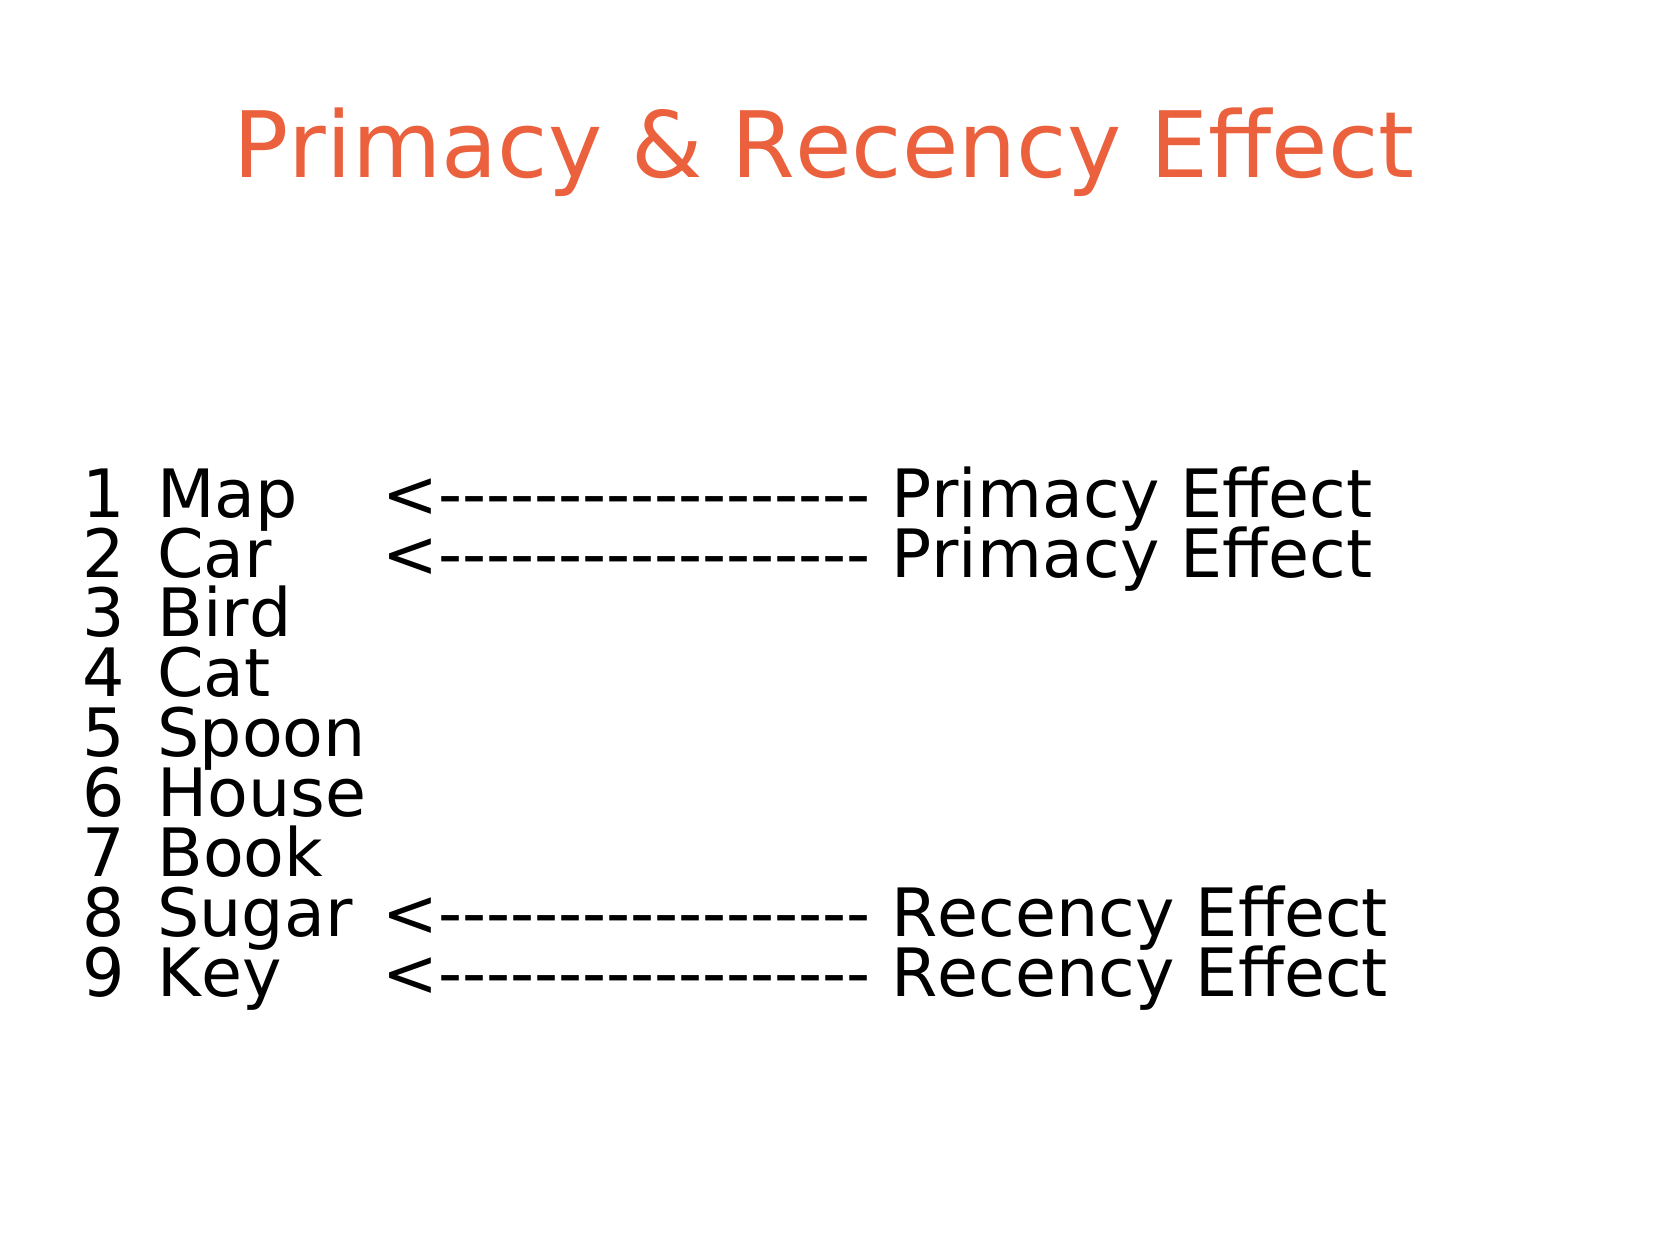

Primacy & Recency Effect
# 1	Map		<------------------ Primacy Effect
2	Car 		<------------------ Primacy Effect
3	Bird
4	Cat
5	Spoon
6	House
7	Book
8	Sugar 	<------------------ Recency Effect
9	Key 		<------------------ Recency Effect